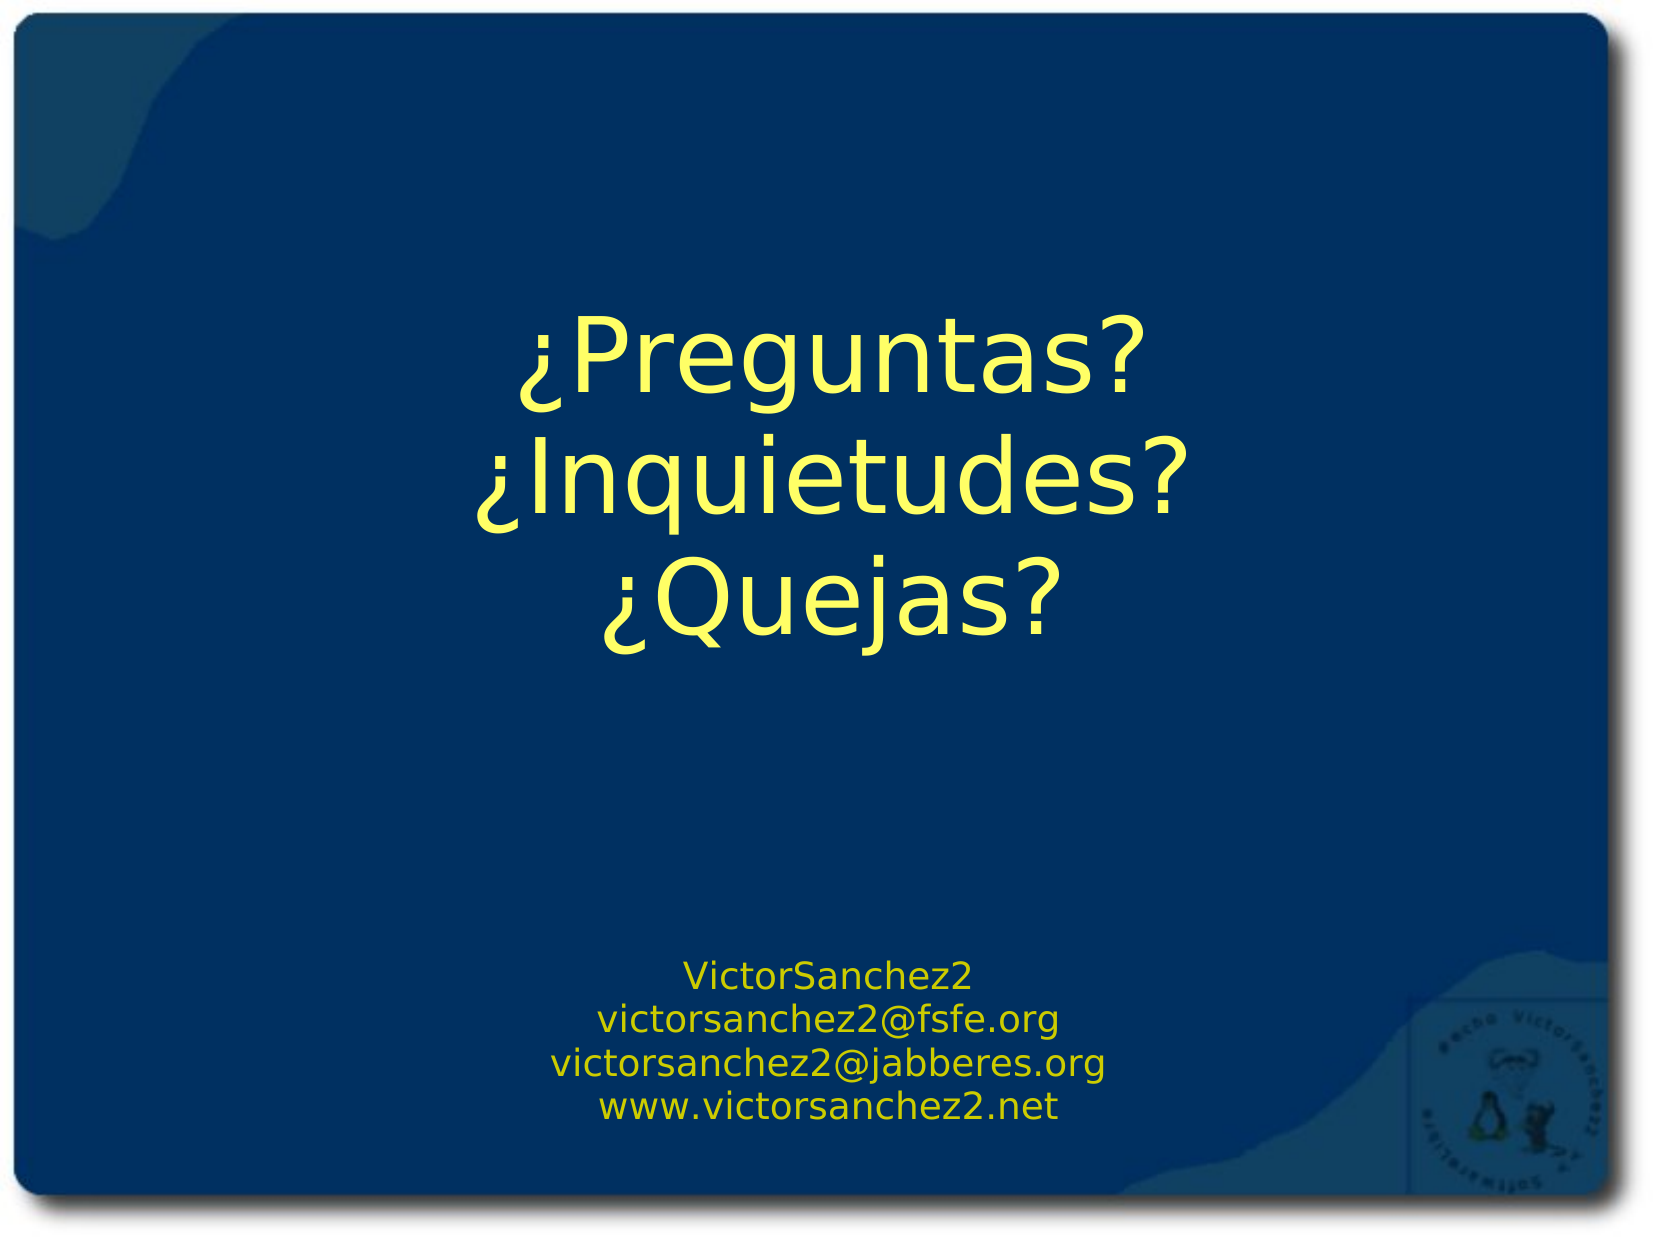

#
¿Preguntas?
¿Inquietudes?
¿Quejas?
VictorSanchez2
victorsanchez2@fsfe.org
victorsanchez2@jabberes.org
www.victorsanchez2.net